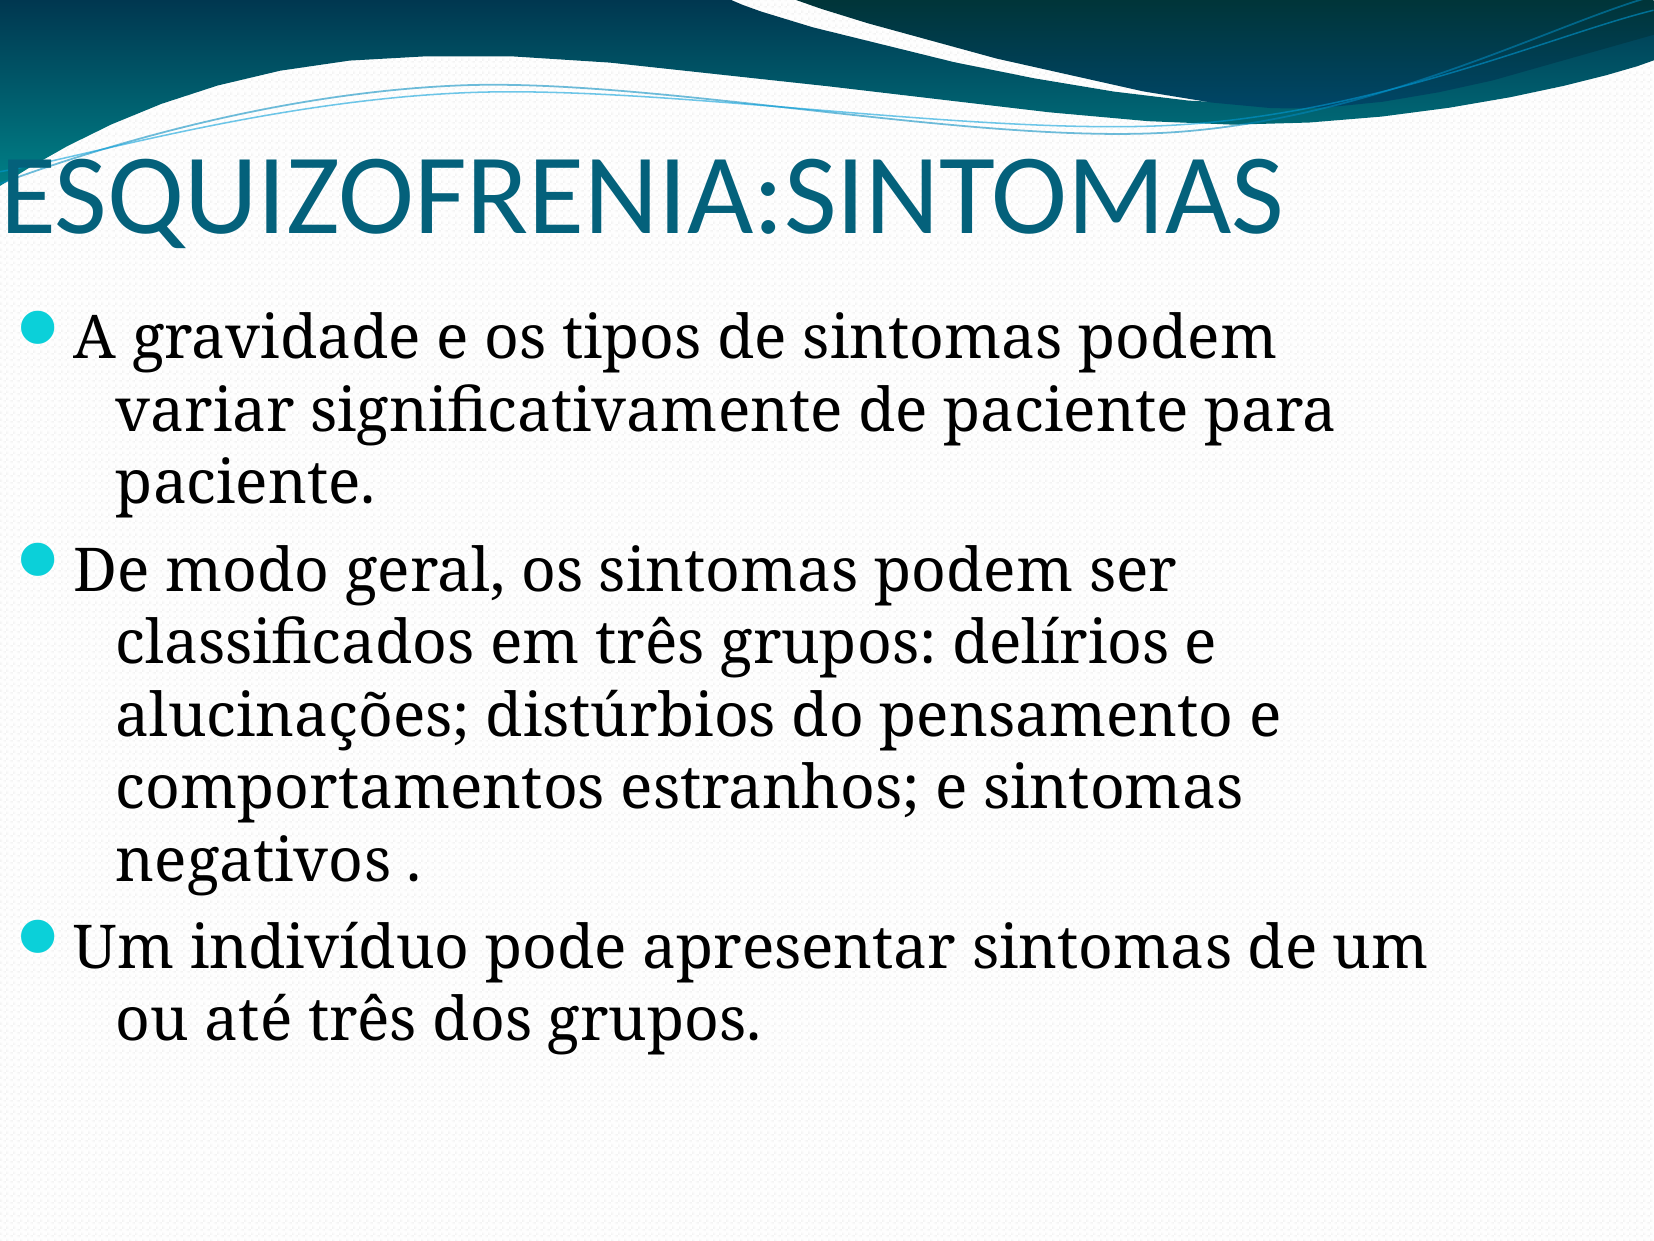

# ESQUIZOFRENIA:SINTOMAS
A gravidade e os tipos de sintomas podem variar significativamente de paciente para paciente.
De modo geral, os sintomas podem ser classificados em três grupos: delírios e alucinações; distúrbios do pensamento e comportamentos estranhos; e sintomas negativos .
Um indivíduo pode apresentar sintomas de um ou até três dos grupos.